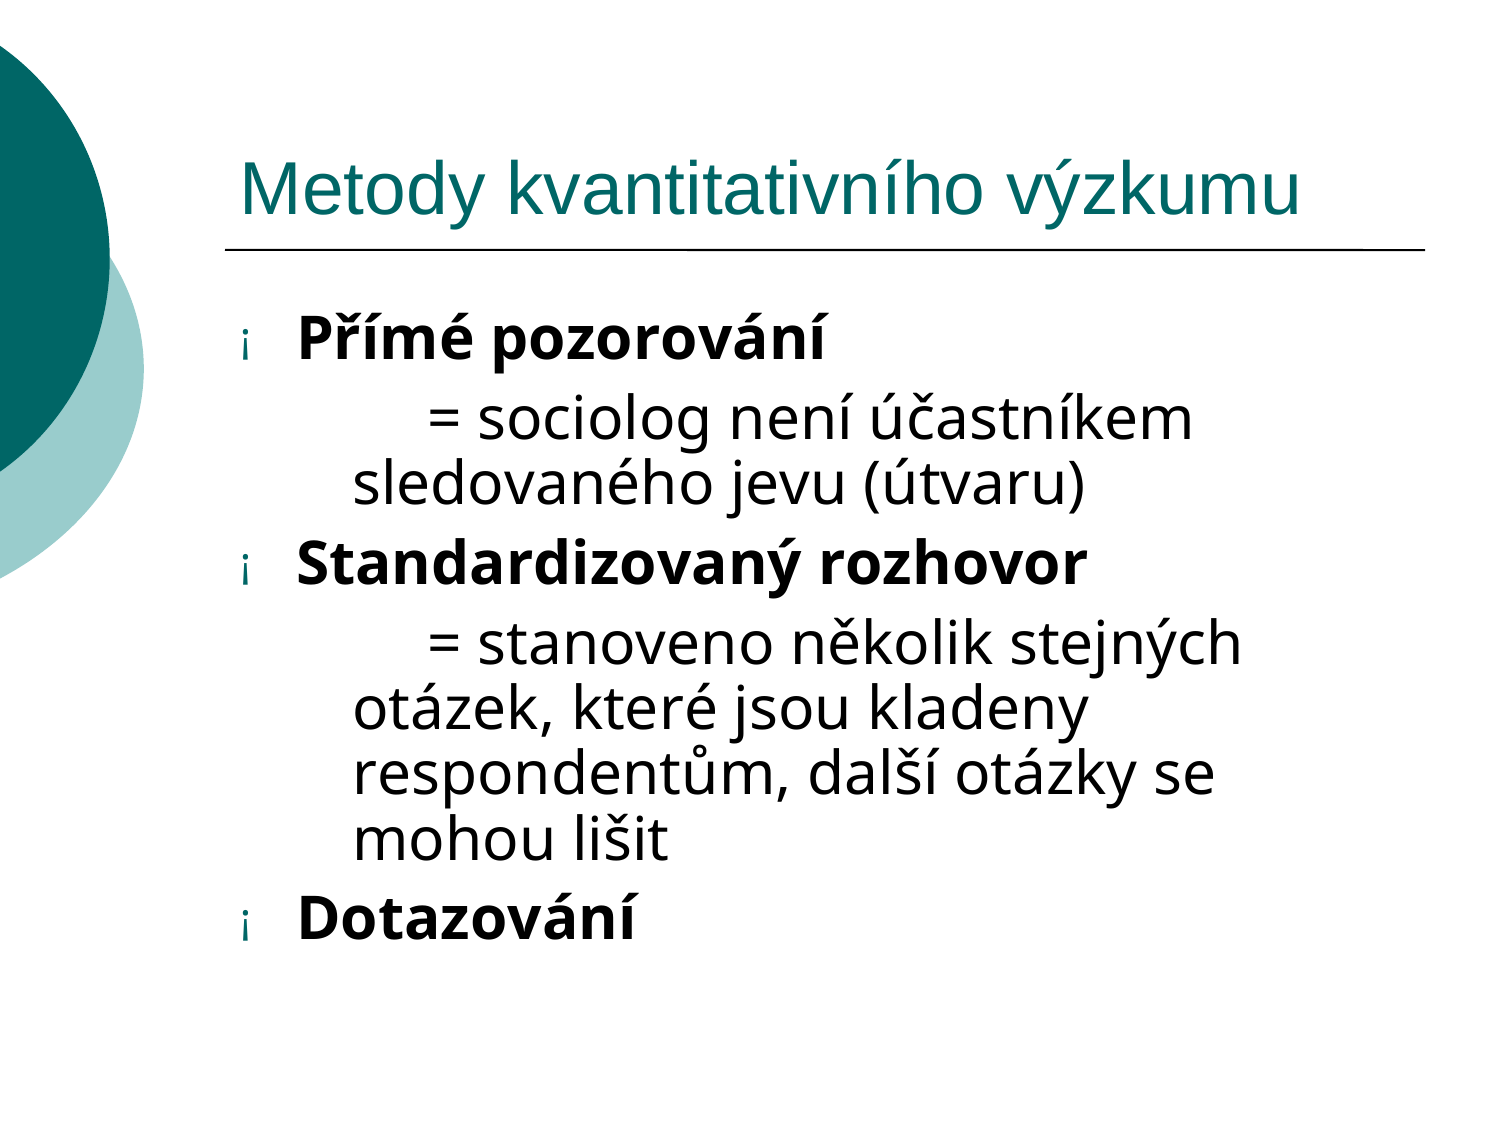

# Metody kvantitativního výzkumu
Přímé pozorování
	= sociolog není účastníkem sledovaného jevu (útvaru)
Standardizovaný rozhovor
	= stanoveno několik stejných otázek, které jsou kladeny respondentům, další otázky se mohou lišit
Dotazování